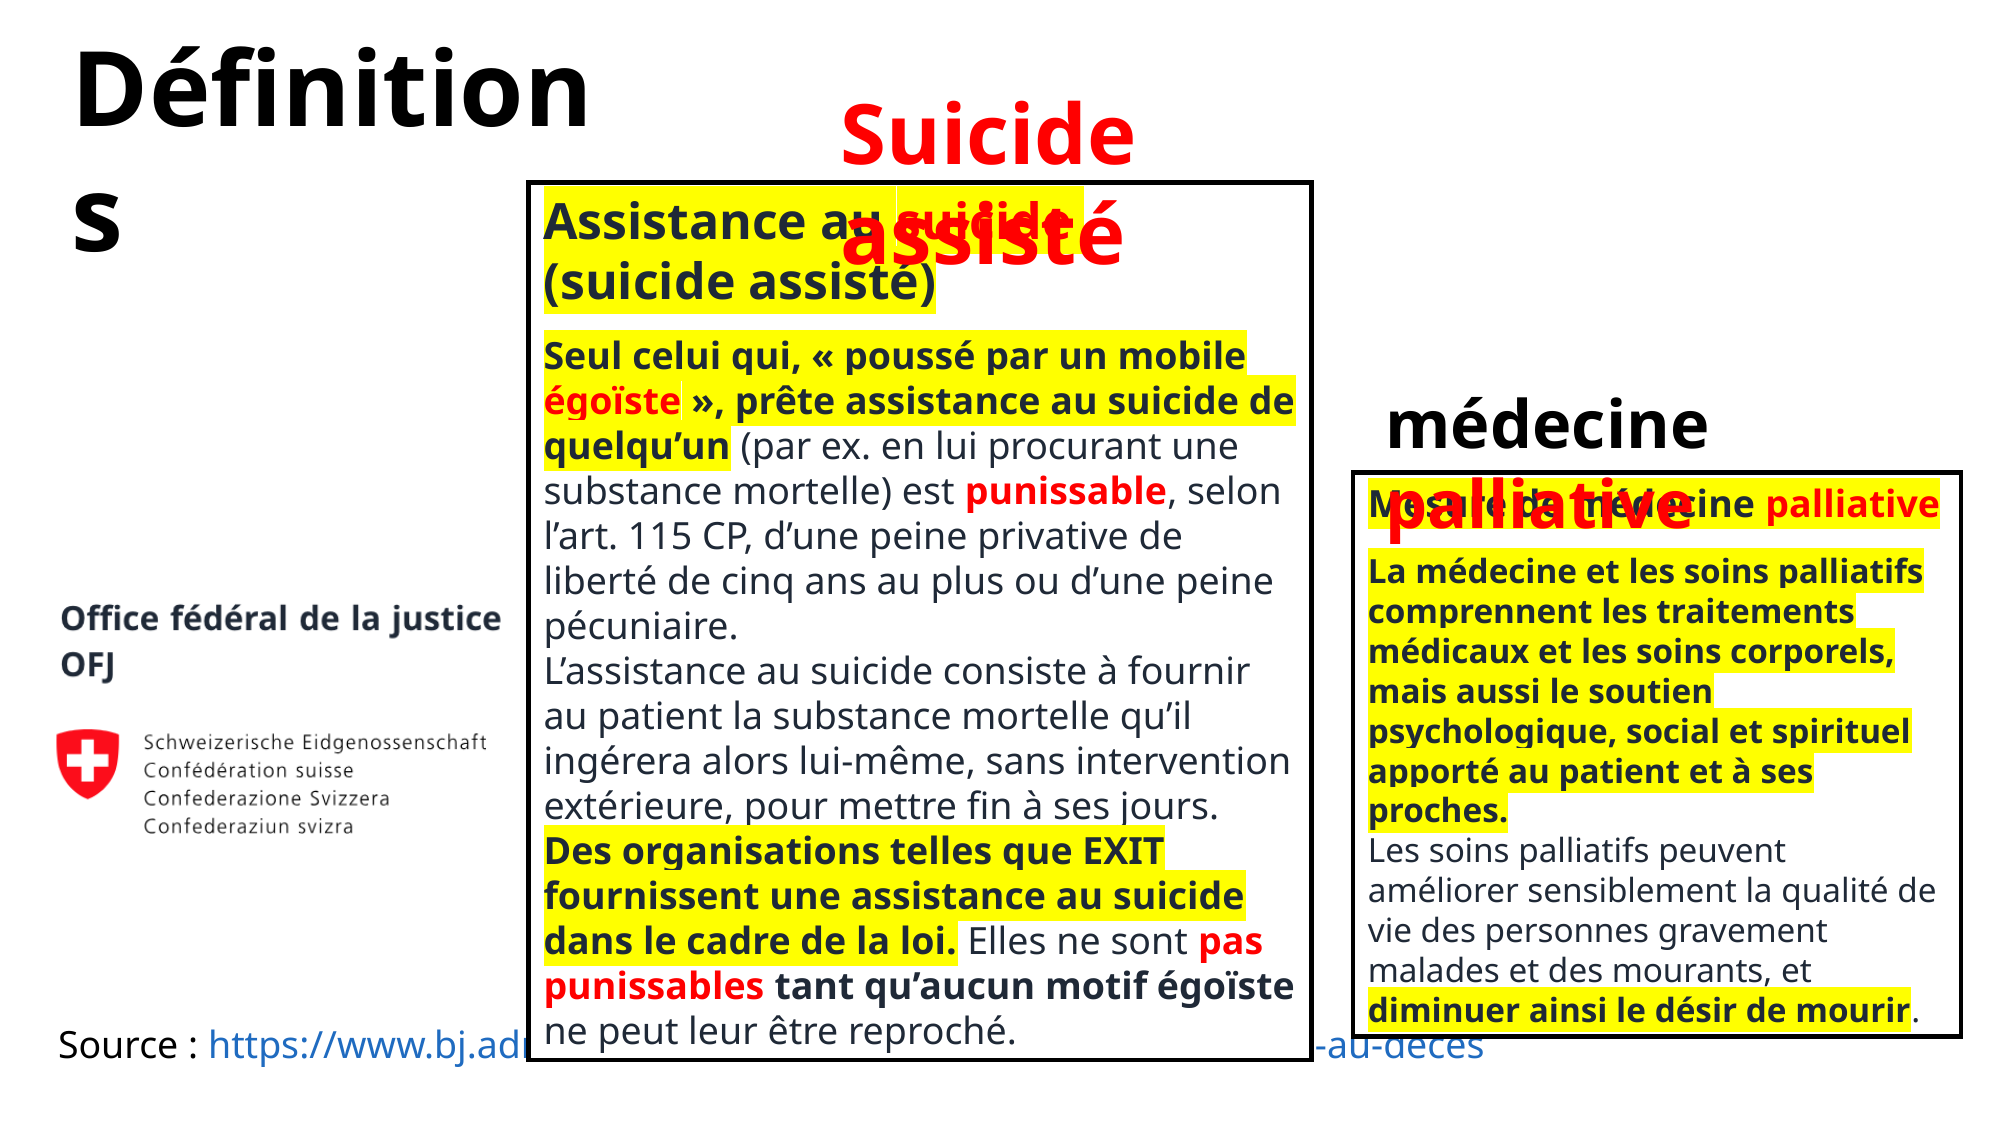

Définitions
Suicide assisté
Assistance au suicide
(suicide assisté)
Seul celui qui, « poussé par un mobile égoïste », prête assistance au suicide de quelqu’un (par ex. en lui procurant une substance mortelle) est punissable, selon l’art. 115 CP, d’une peine privative de liberté de cinq ans au plus ou d’une peine pécuniaire.
L’assistance au suicide consiste à fournir au patient la substance mortelle qu’il ingérera alors lui-même, sans intervention extérieure, pour mettre fin à ses jours.
Des organisations telles que EXIT fournissent une assistance au suicide dans le cadre de la loi. Elles ne sont pas punissables tant qu’aucun motif égoïste ne peut leur être reproché.
médecine palliative
Mesure de médecine palliative
La médecine et les soins palliatifs comprennent les traitements médicaux et les soins corporels, mais aussi le soutien psychologique, social et spirituel apporté au patient et à ses proches.
Les soins palliatifs peuvent améliorer sensiblement la qualité de vie des personnes gravement malades et des mourants, et diminuer ainsi le désir de mourir.
Source : https://www.bj.admin.ch/fr/les-differentes-formes-d-assistance-au-deces